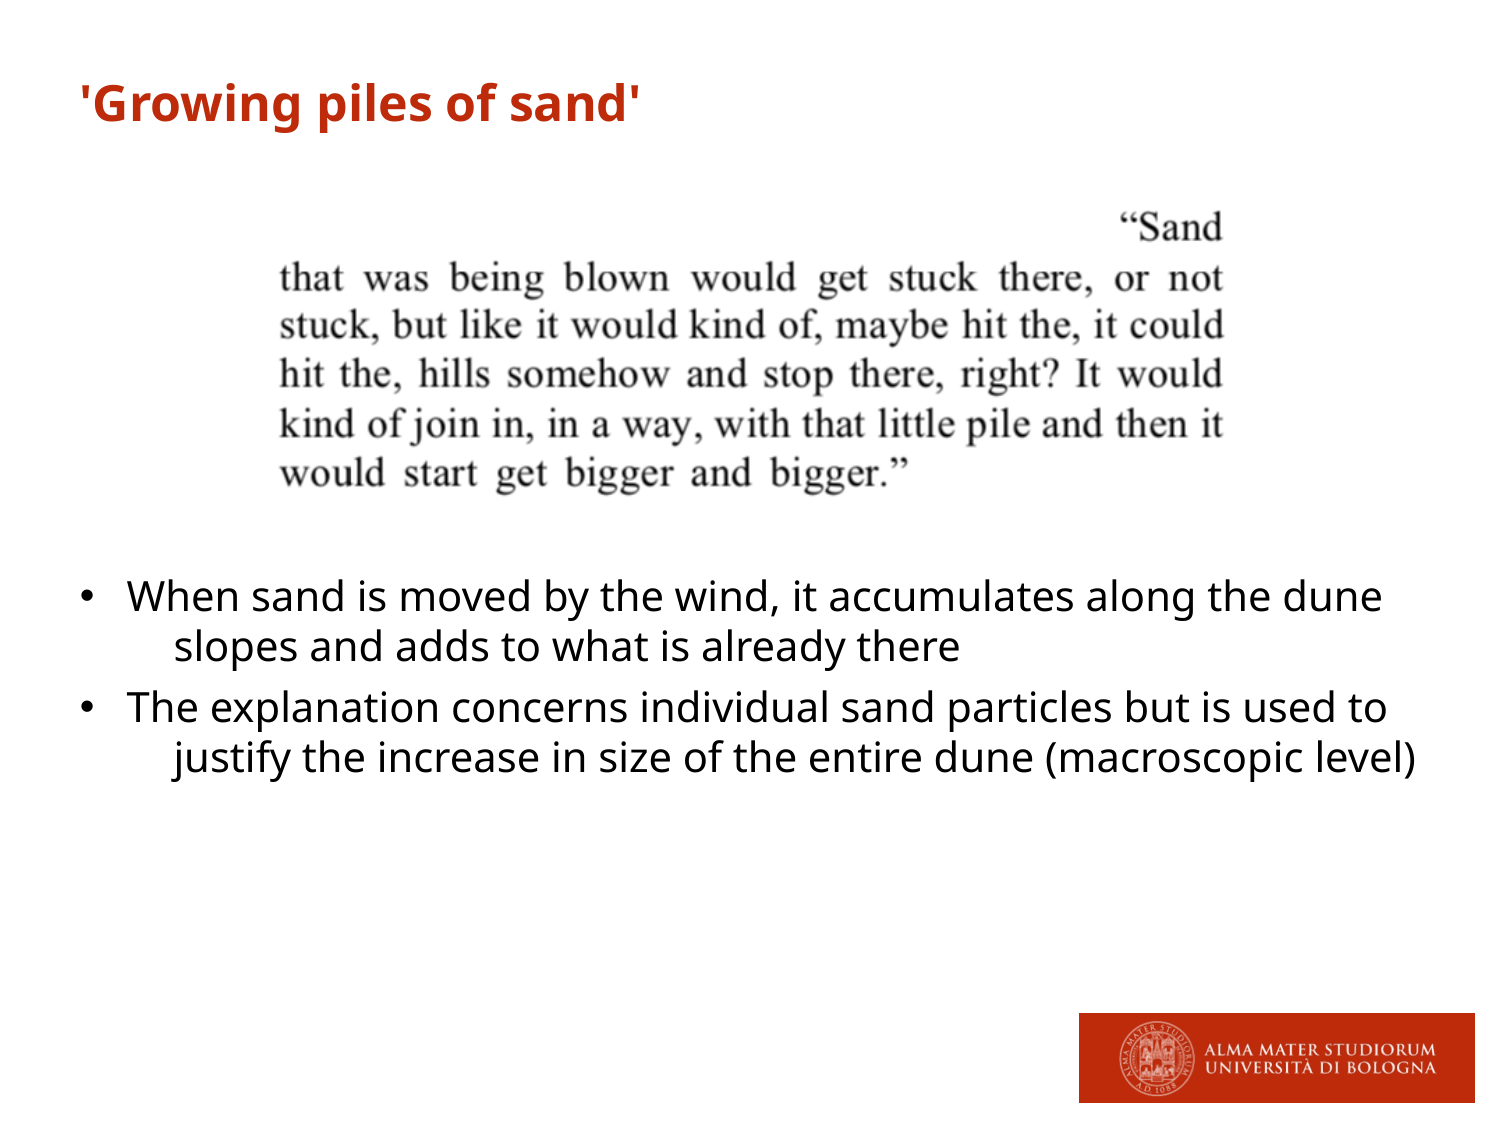

# 'Growing piles of sand'
When sand is moved by the wind, it accumulates along the dune slopes and adds to what is already there
The explanation concerns individual sand particles but is used to justify the increase in size of the entire dune (macroscopic level)